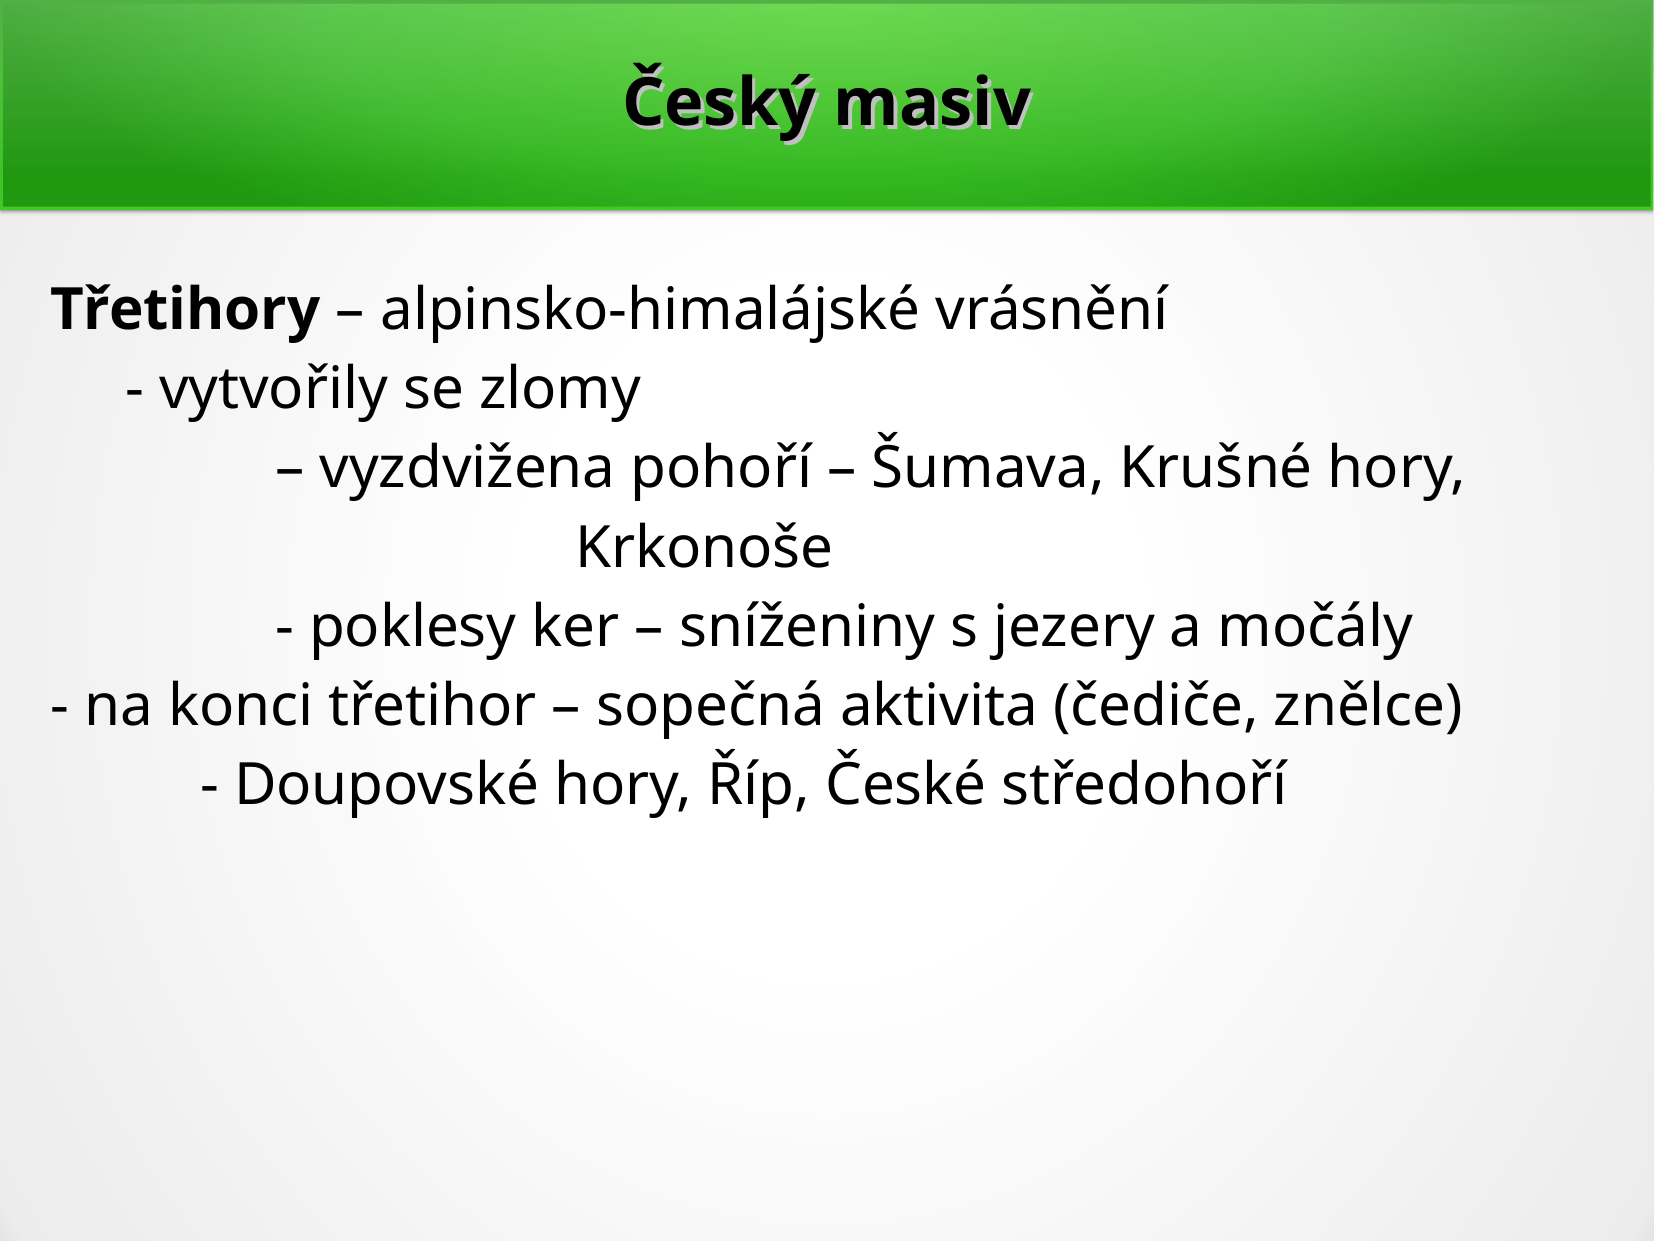

Český masiv
Třetihory – alpinsko-himalájské vrásnění
	- vytvořily se zlomy
			– vyzdvižena pohoří – Šumava, Krušné hory,
							Krkonoše
			- poklesy ker – sníženiny s jezery a močály
- na konci třetihor – sopečná aktivita (čediče, znělce)
		- Doupovské hory, Říp, České středohoří